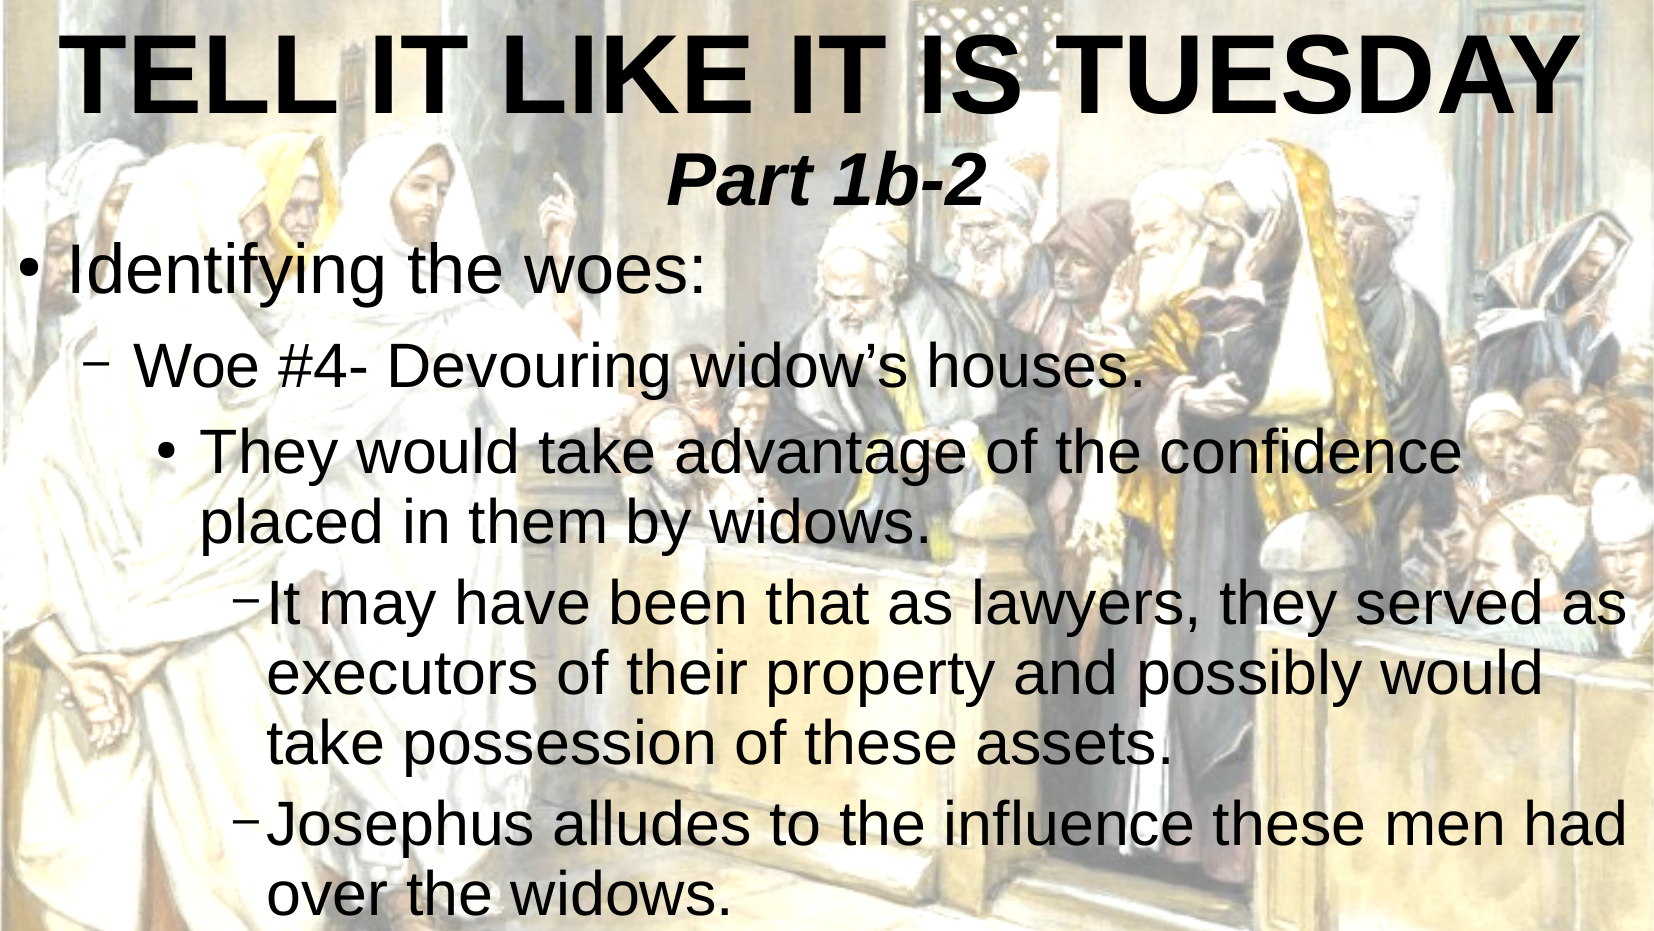

TELL IT LIKE IT IS TUESDAY
Part 1b-2
# Identifying the woes:
Woe #4- Devouring widow’s houses.
They would take advantage of the confidence placed in them by widows.
It may have been that as lawyers, they served as executors of their property and possibly would take possession of these assets.
Josephus alludes to the influence these men had over the widows.